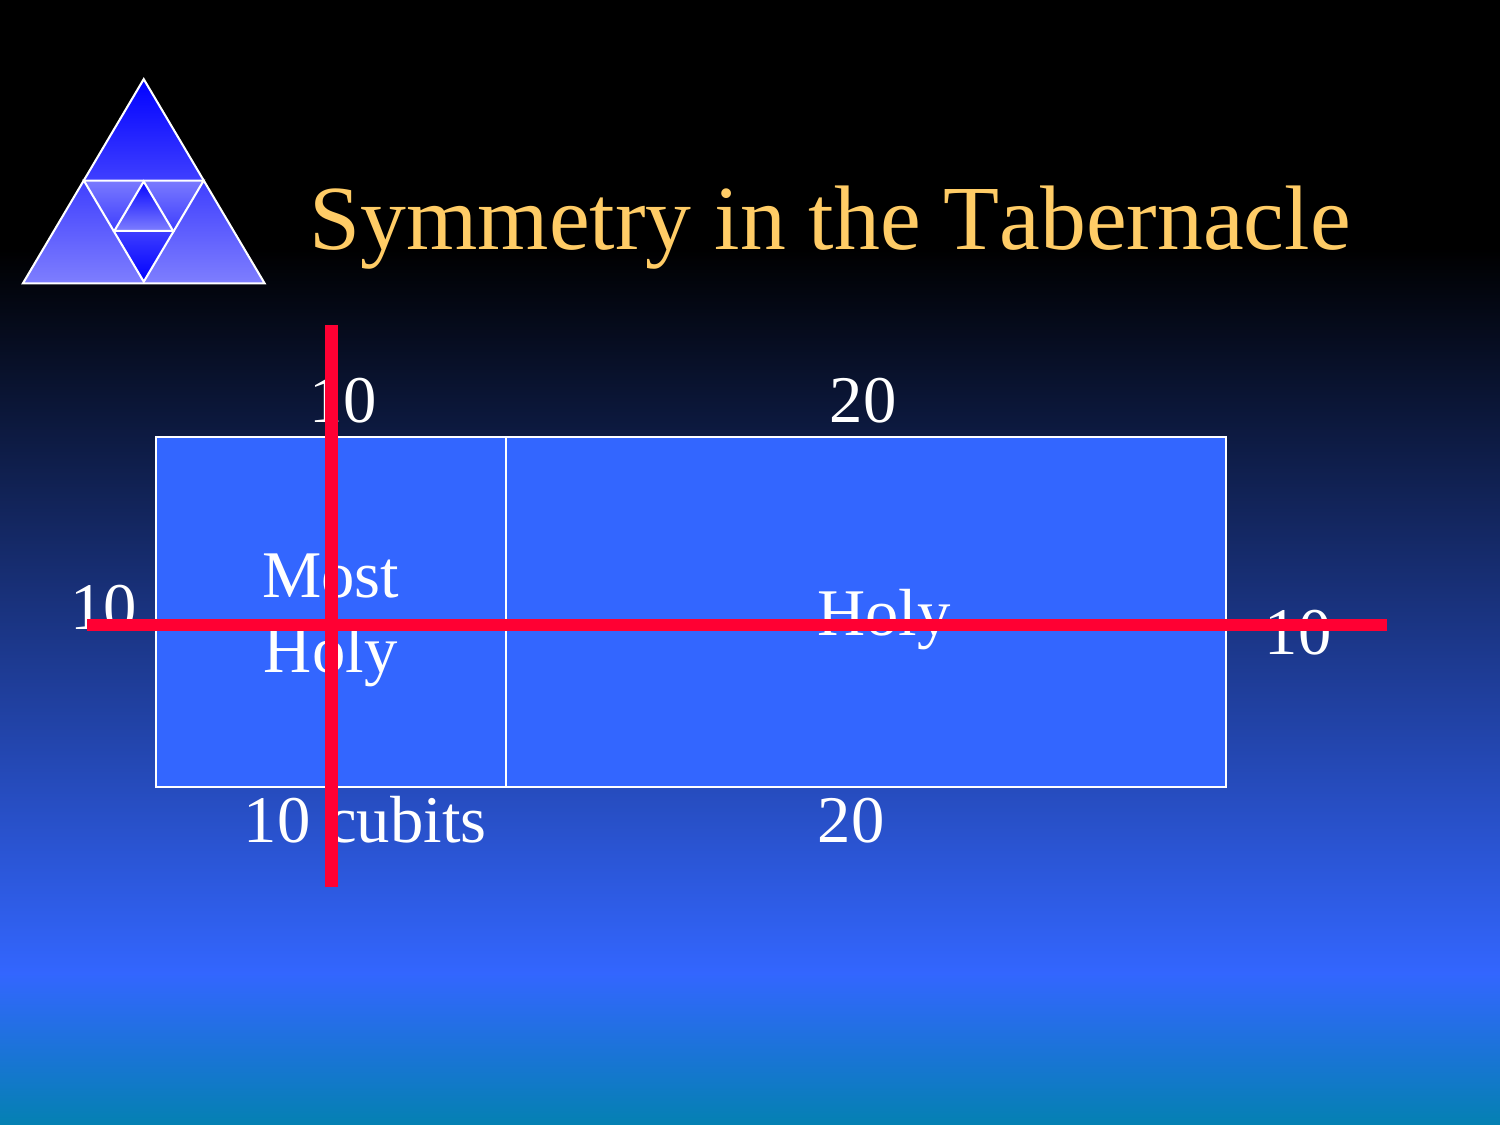

# Symmetry in the Tabernacle
10
20
Holy
10
20
Most
Holy
10
10
10 cubits